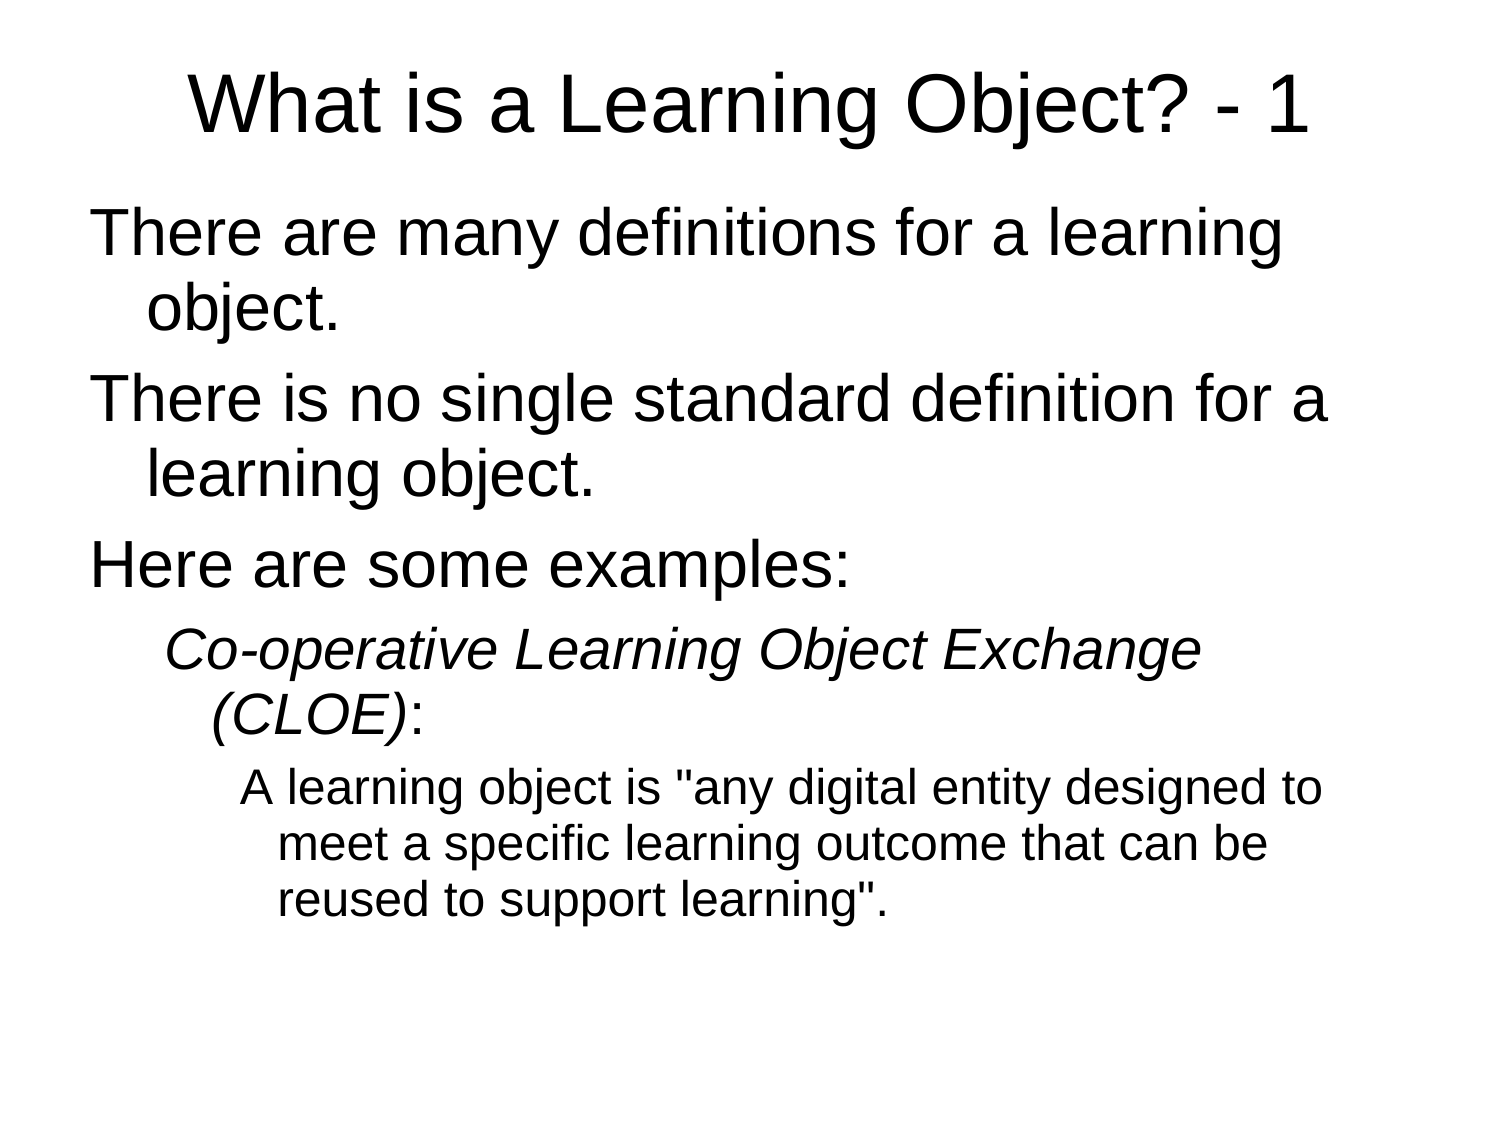

# What is a Learning Object? - 1
There are many definitions for a learning object.
There is no single standard definition for a learning object.
Here are some examples:
Co-operative Learning Object Exchange (CLOE):
A learning object is "any digital entity designed to meet a specific learning outcome that can be reused to support learning".